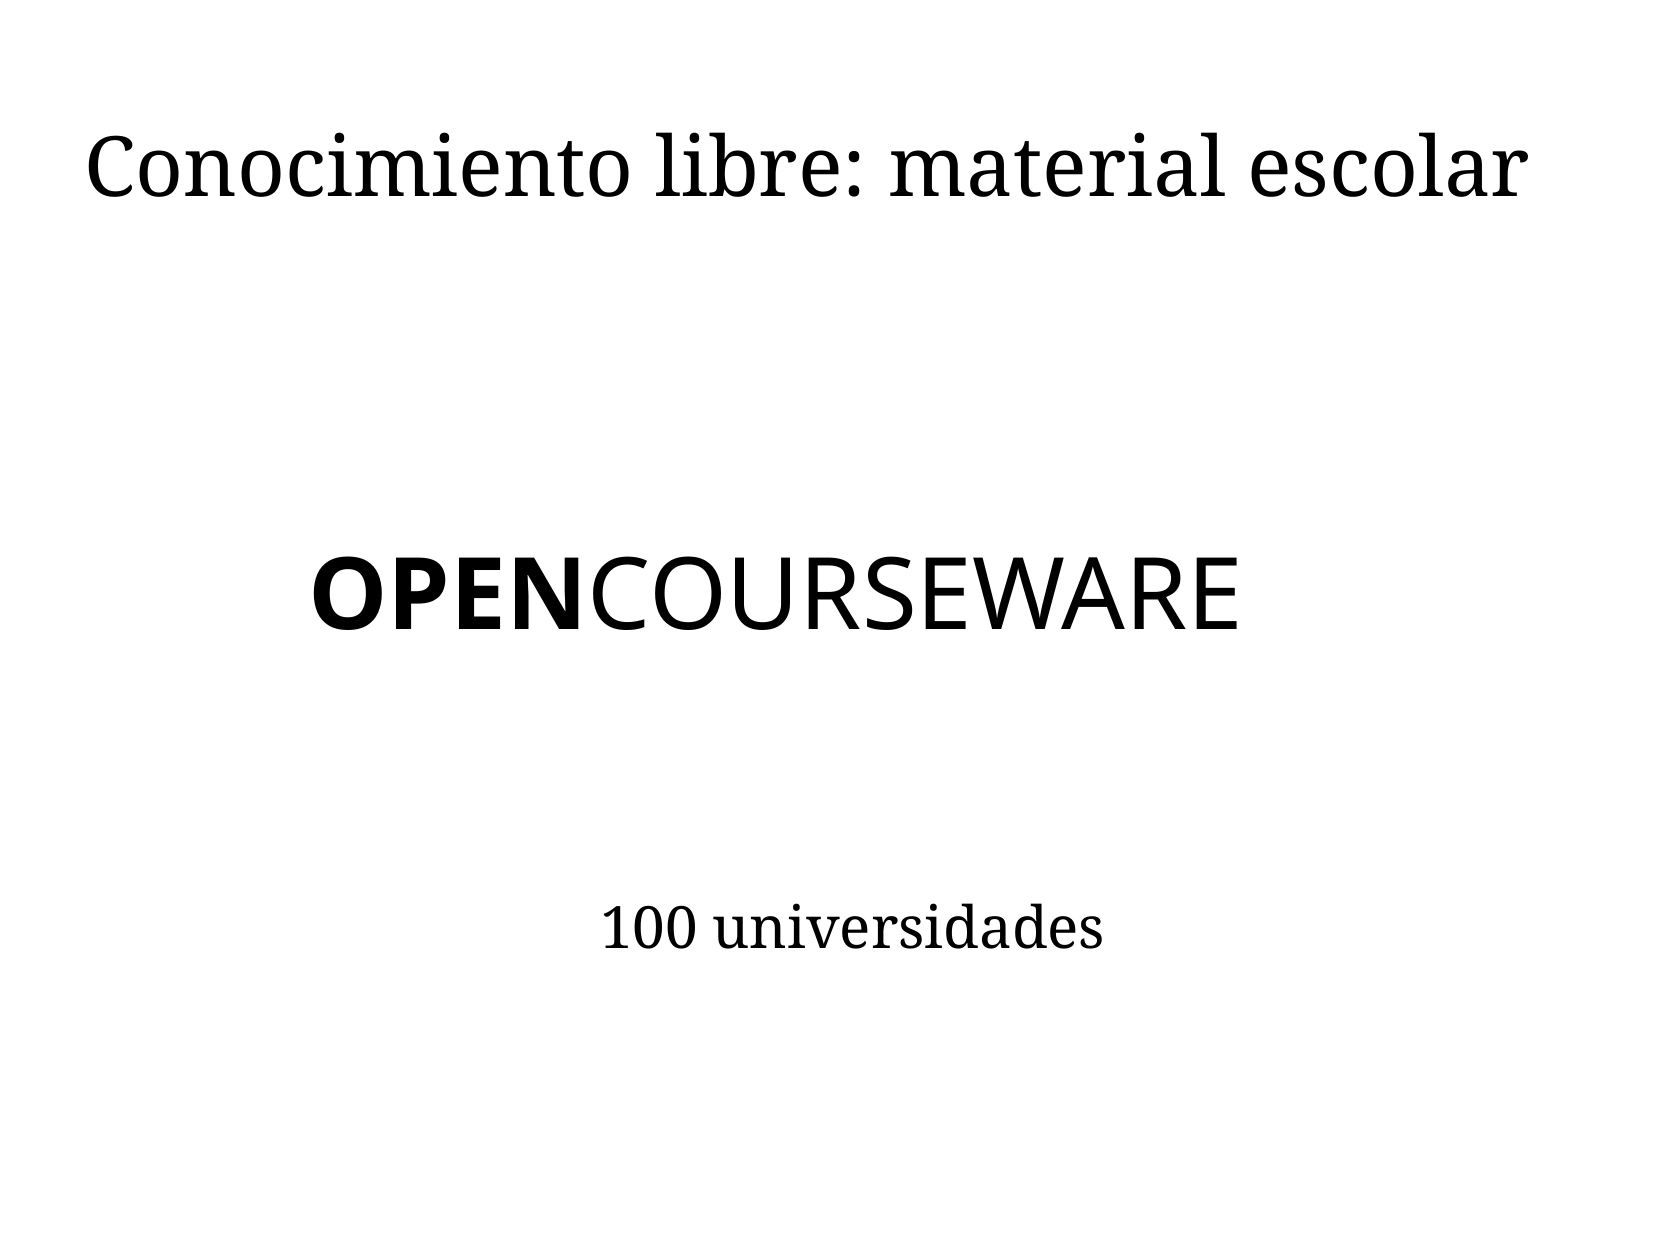

Conocimiento libre: material escolar
OPENCOURSEWARE
100 universidades